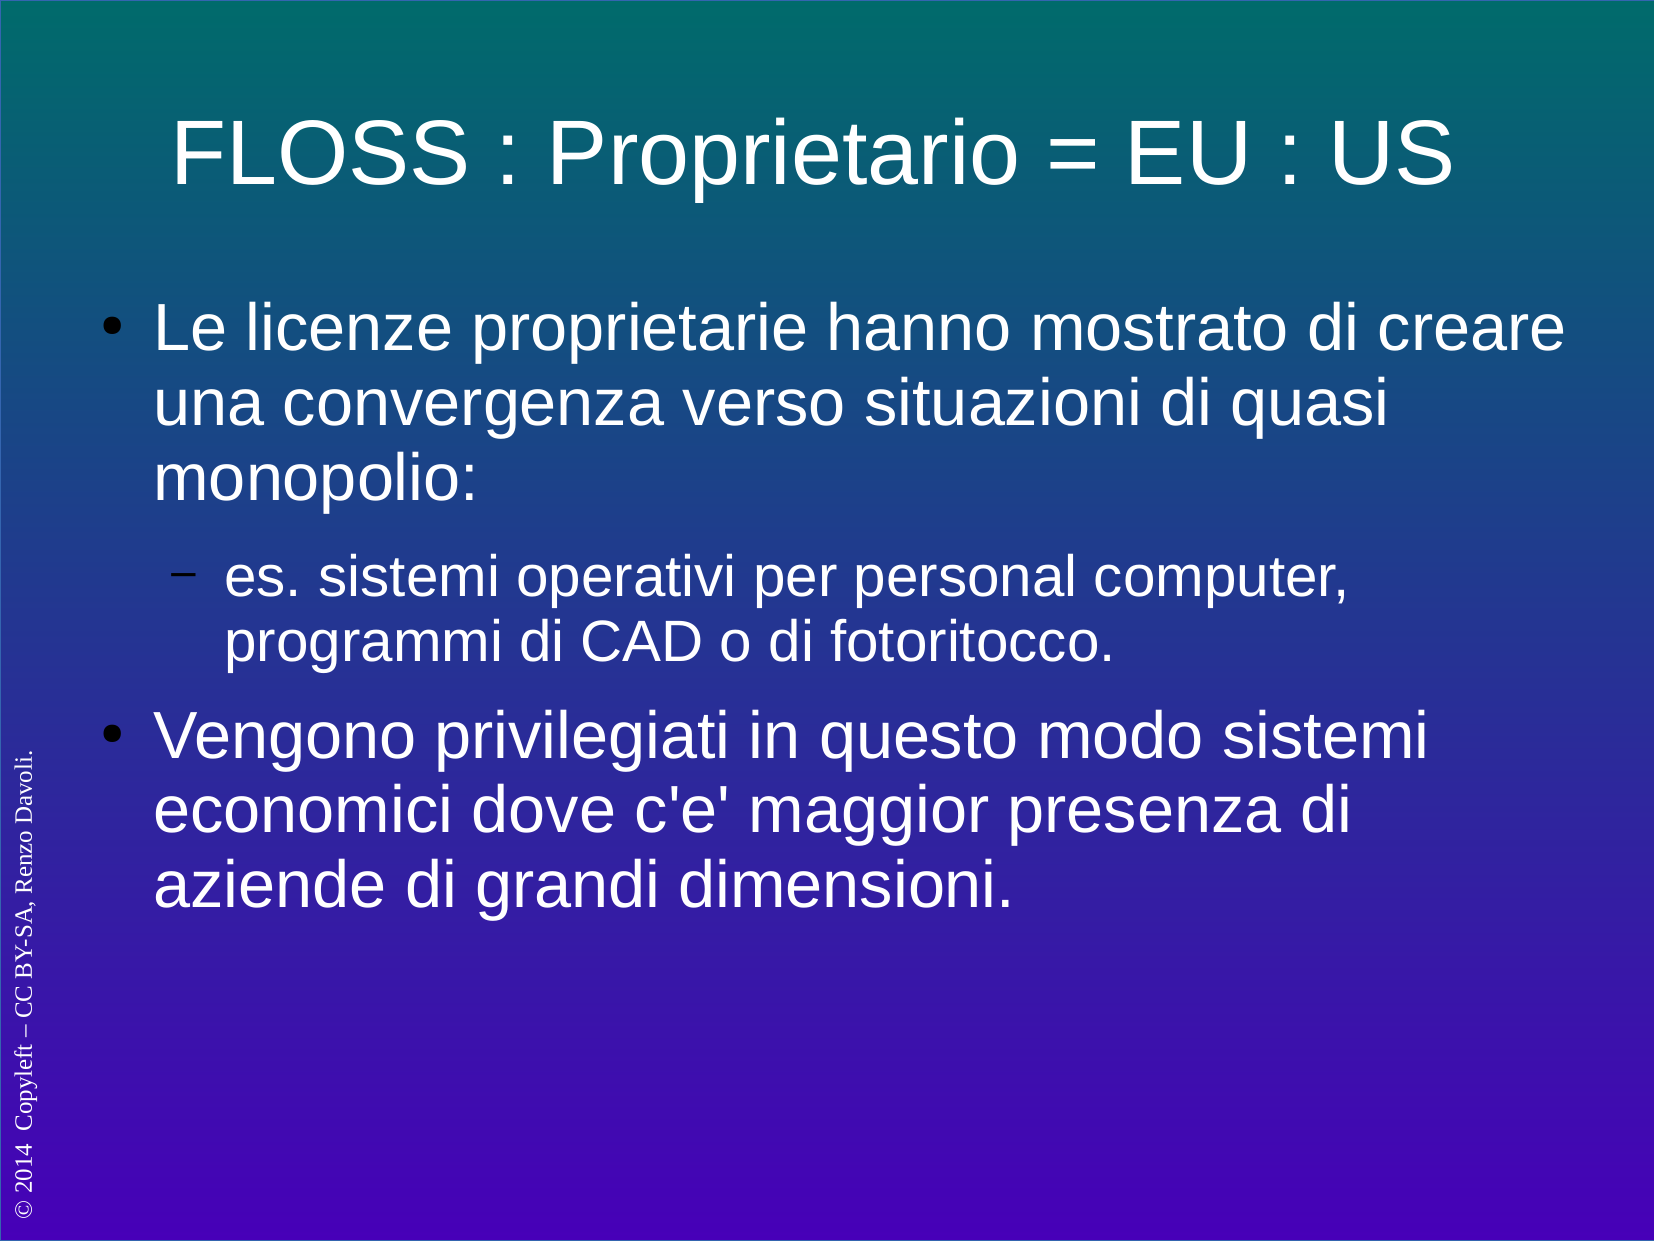

# FLOSS : Proprietario = EU : US
Le licenze proprietarie hanno mostrato di creare una convergenza verso situazioni di quasi monopolio:
es. sistemi operativi per personal computer, programmi di CAD o di fotoritocco.
Vengono privilegiati in questo modo sistemi economici dove c'e' maggior presenza di aziende di grandi dimensioni.